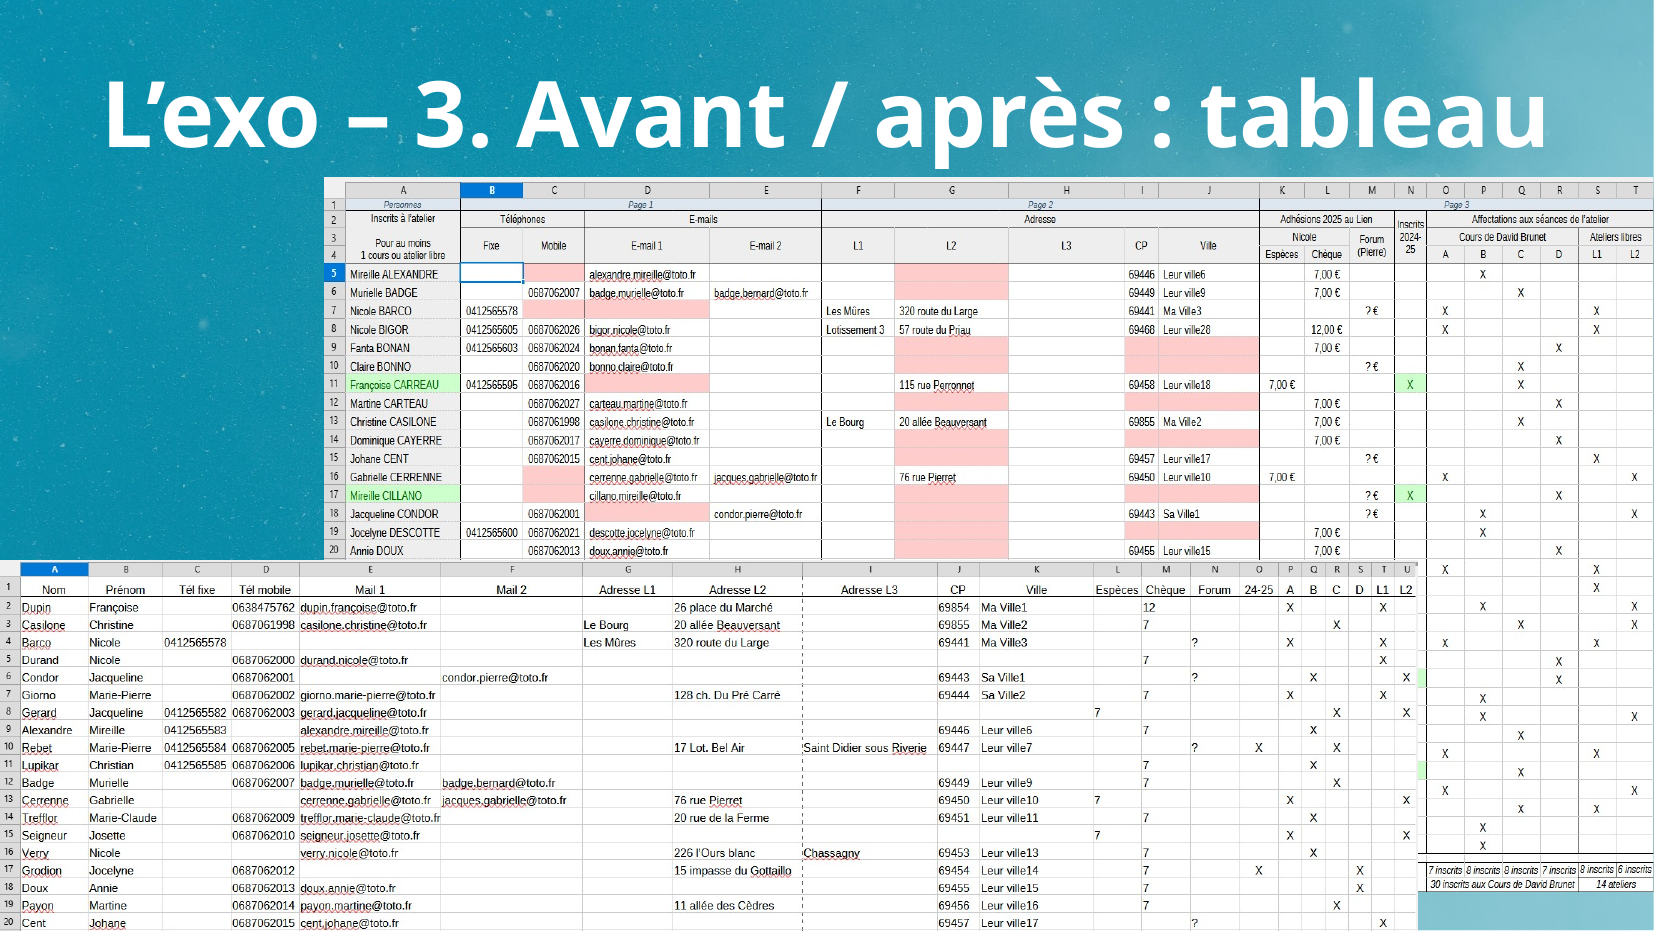

# L’exo – 3. Avant / après : tableau